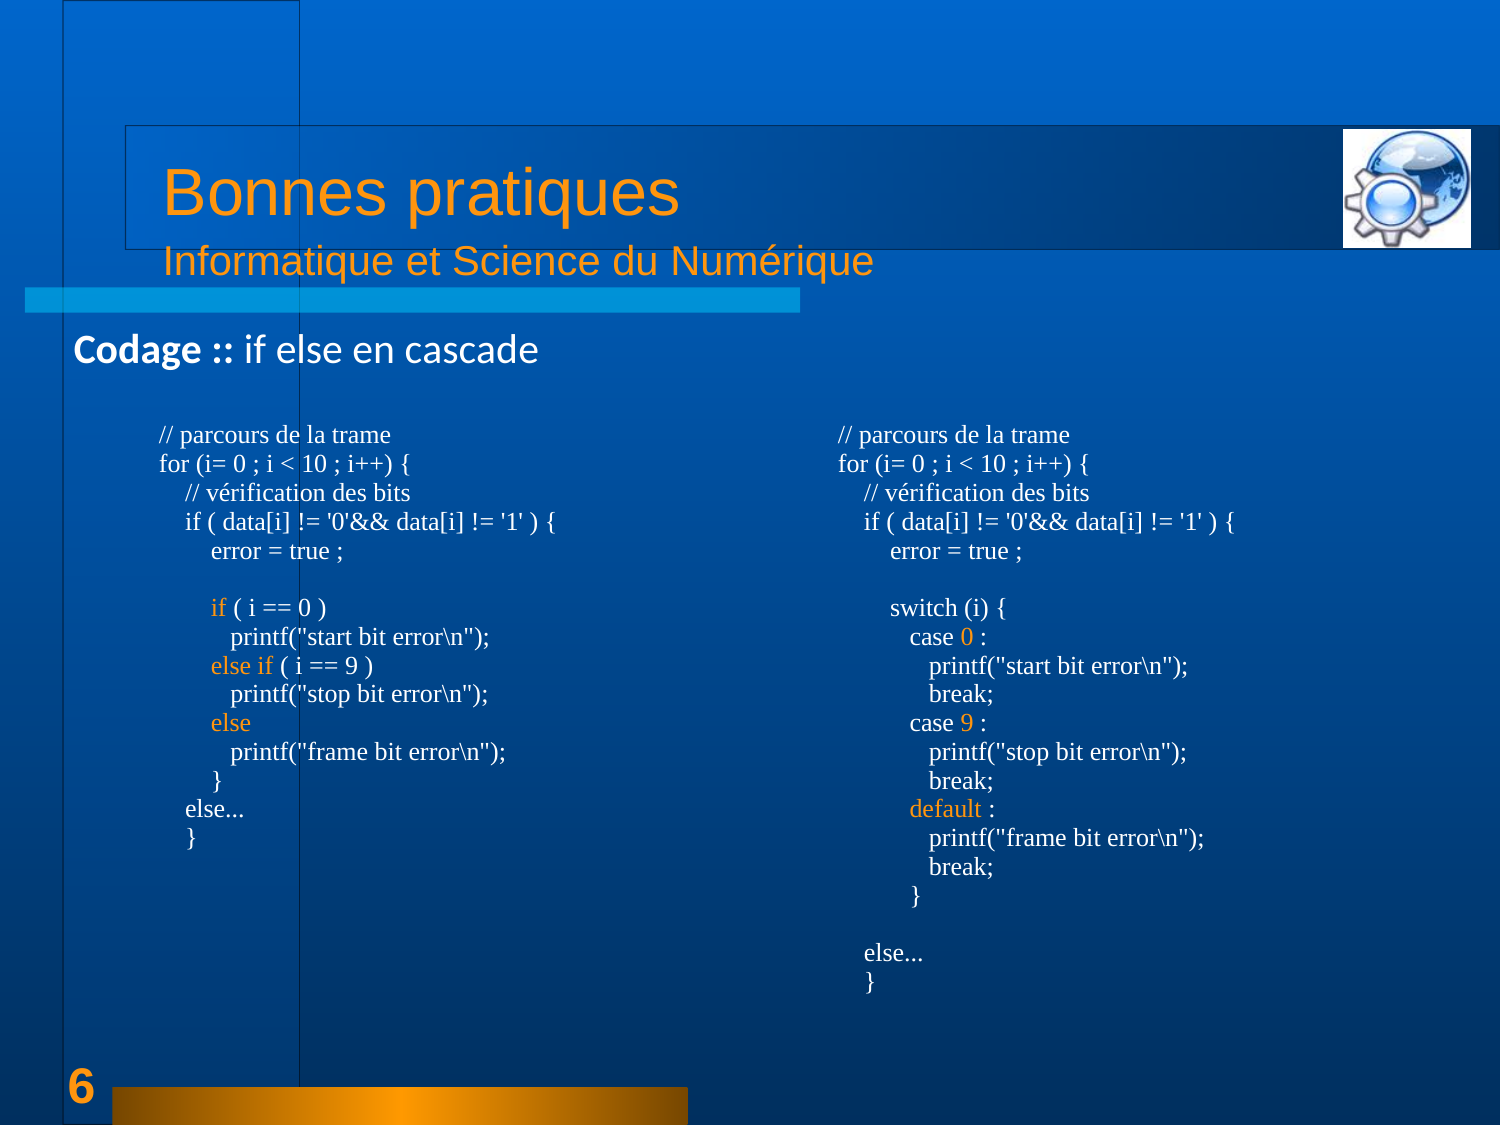

Codage :: if else en cascade
 // parcours de la trame
 for (i= 0 ; i < 10 ; i++) {
 // vérification des bits
 if ( data[i] != '0'&& data[i] != '1' ) {
 error = true ;
 if ( i == 0 )
 printf("start bit error\n");
 else if ( i == 9 )
 printf("stop bit error\n");
 else
 printf("frame bit error\n");
 }
 else...
 }
 // parcours de la trame
 for (i= 0 ; i < 10 ; i++) {
 // vérification des bits
 if ( data[i] != '0'&& data[i] != '1' ) {
 error = true ;
 switch (i) {
 case 0 :
 printf("start bit error\n");
 break;
 case 9 :
 printf("stop bit error\n");
 break;
 default :
 printf("frame bit error\n");
 break;
 }
 else...
 }